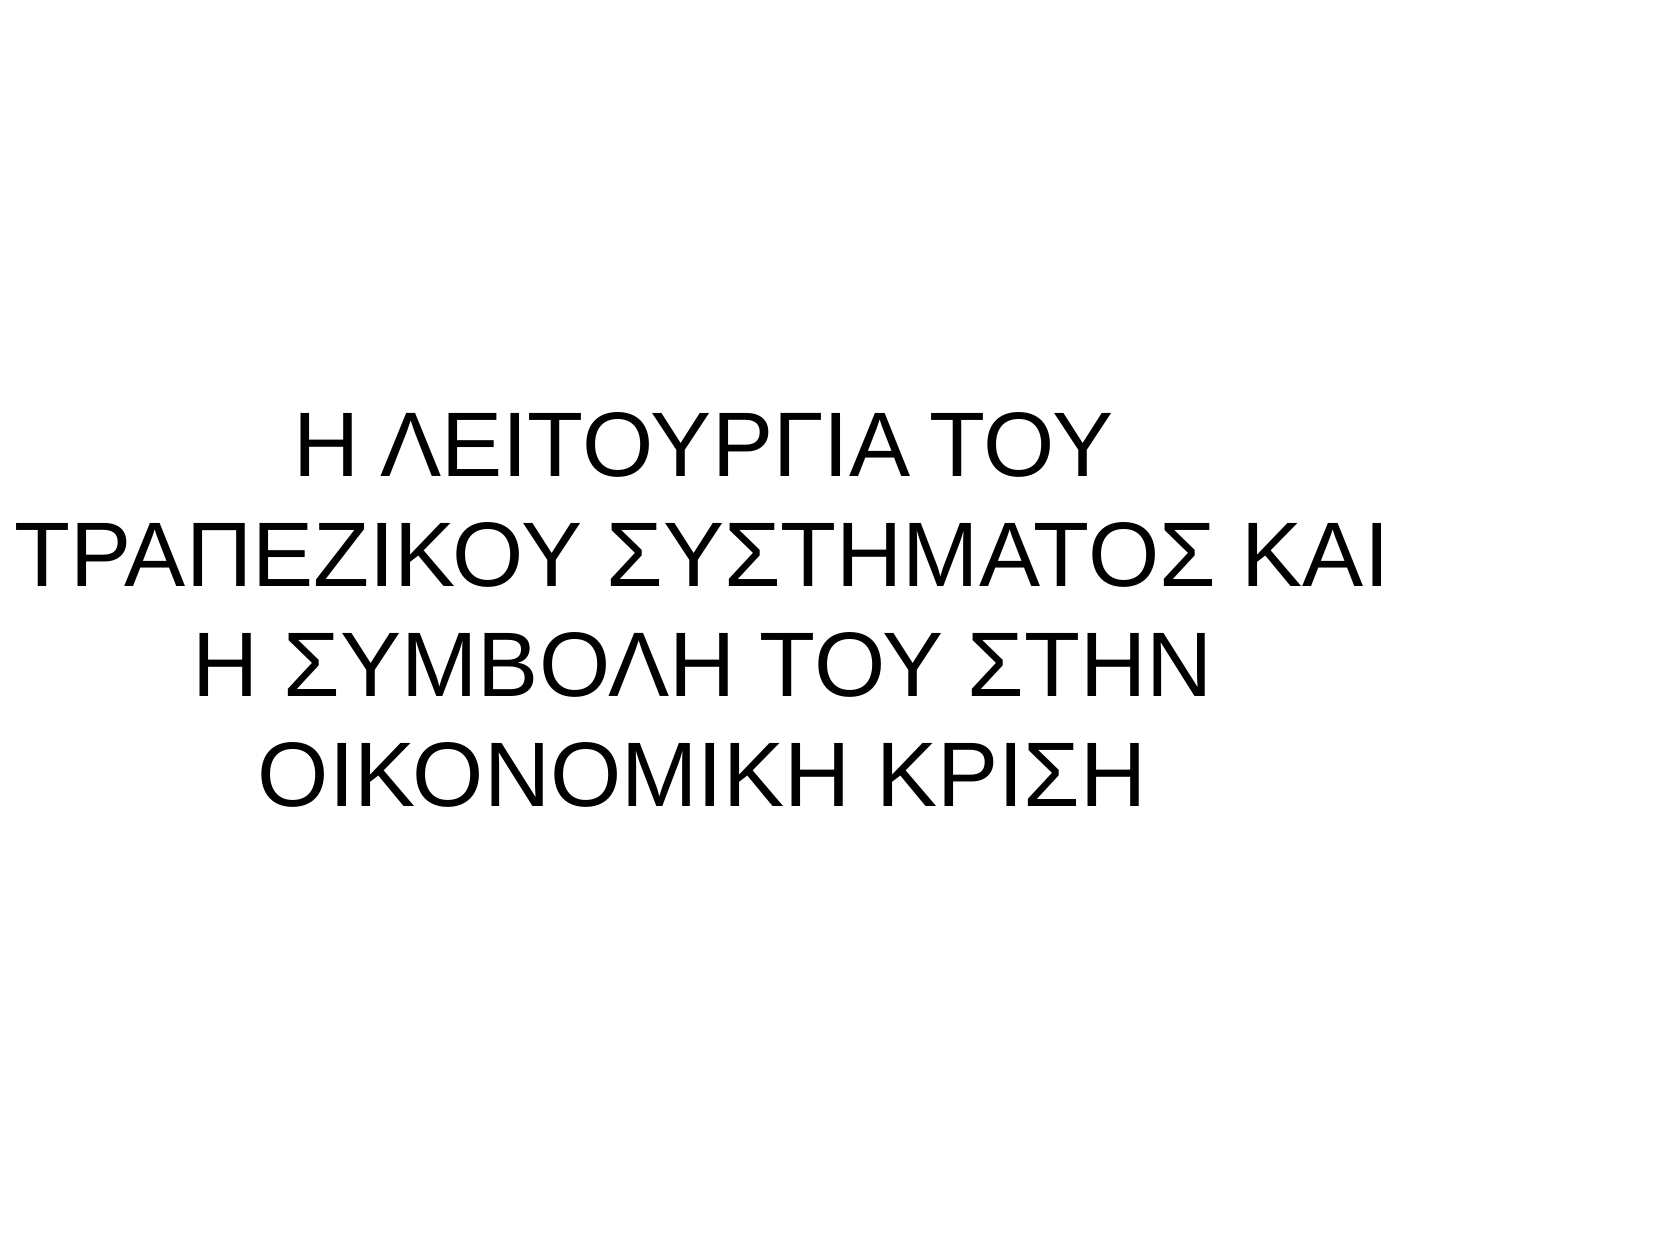

# Η ΛΕΙΤΟΥΡΓΙΑ ΤΟΥ ΤΡΑΠΕΖΙΚΟΥ ΣΥΣΤΗΜΑΤΟΣ ΚΑΙ Η ΣΥΜΒΟΛΗ ΤΟΥ ΣΤΗΝ ΟΙΚΟΝΟΜΙΚΗ ΚΡΙΣΗ